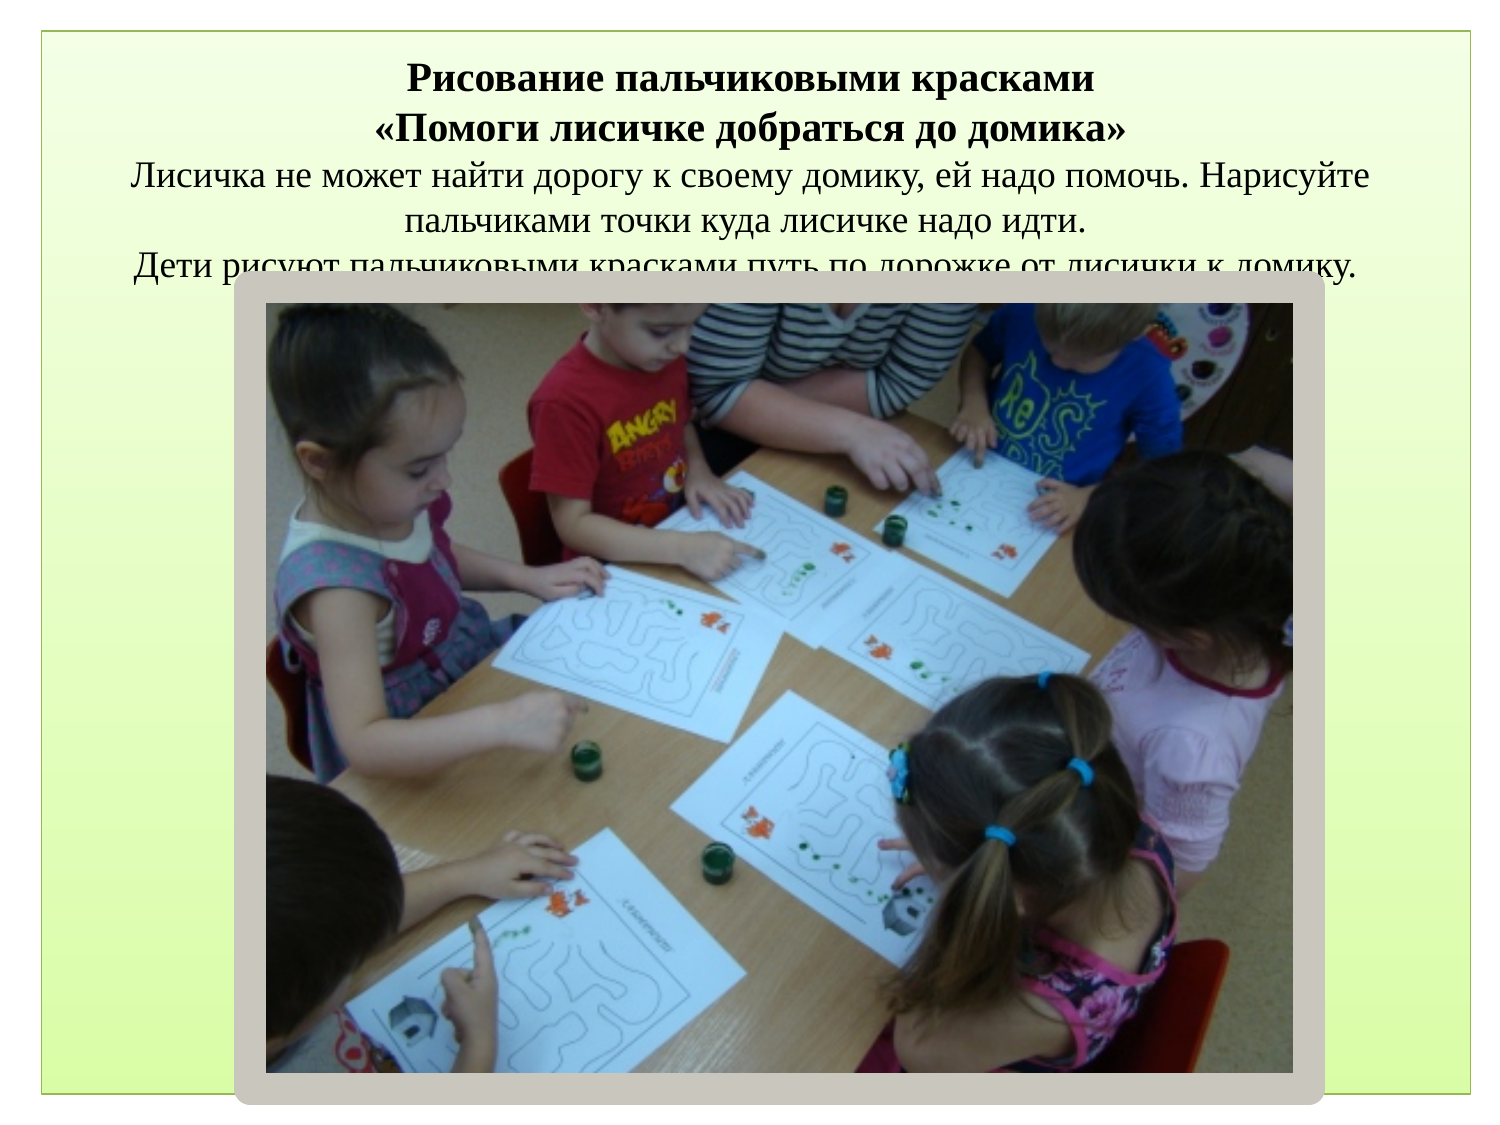

# Рисование пальчиковыми красками «Помоги лисичке добраться до домика» Лисичка не может найти дорогу к своему домику, ей надо помочь. Нарисуйте пальчиками точки куда лисичке надо идти. Дети рисуют пальчиковыми красками путь по дорожке от лисички к домику.